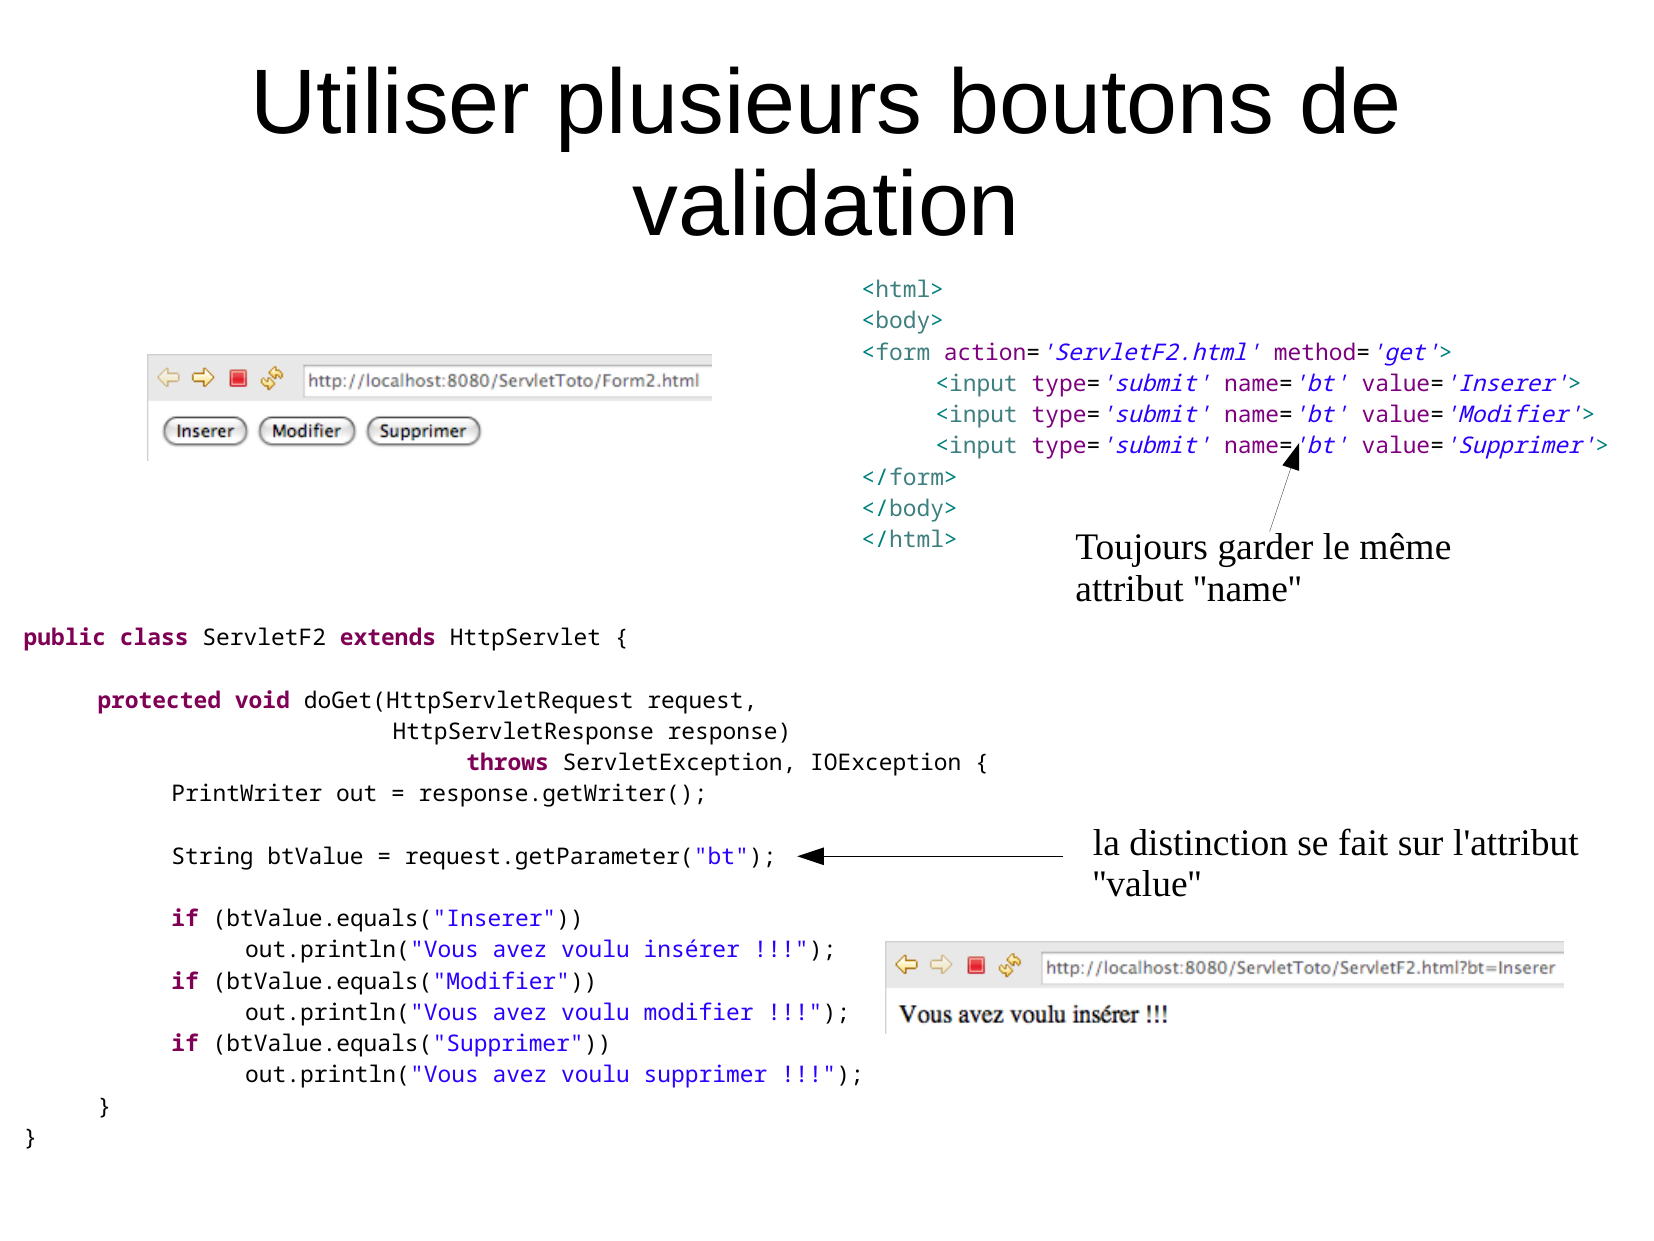

# Utiliser plusieurs boutons de validation
<html>
<body>
<form action='ServletF2.html' method='get'>
	<input type='submit' name='bt' value='Inserer'>
	<input type='submit' name='bt' value='Modifier'>
	<input type='submit' name='bt' value='Supprimer'>
</form>
</body>
</html>
Toujours garder le même
attribut ''name''
public class ServletF2 extends HttpServlet {
	protected void doGet(HttpServletRequest request,
					HttpServletResponse response)
						throws ServletException, IOException {
		PrintWriter out = response.getWriter();
		String btValue = request.getParameter("bt");
		if (btValue.equals("Inserer"))
			out.println("Vous avez voulu insérer !!!");
		if (btValue.equals("Modifier"))
			out.println("Vous avez voulu modifier !!!");
		if (btValue.equals("Supprimer"))
			out.println("Vous avez voulu supprimer !!!");
	}
}
la distinction se fait sur l'attribut
''value''